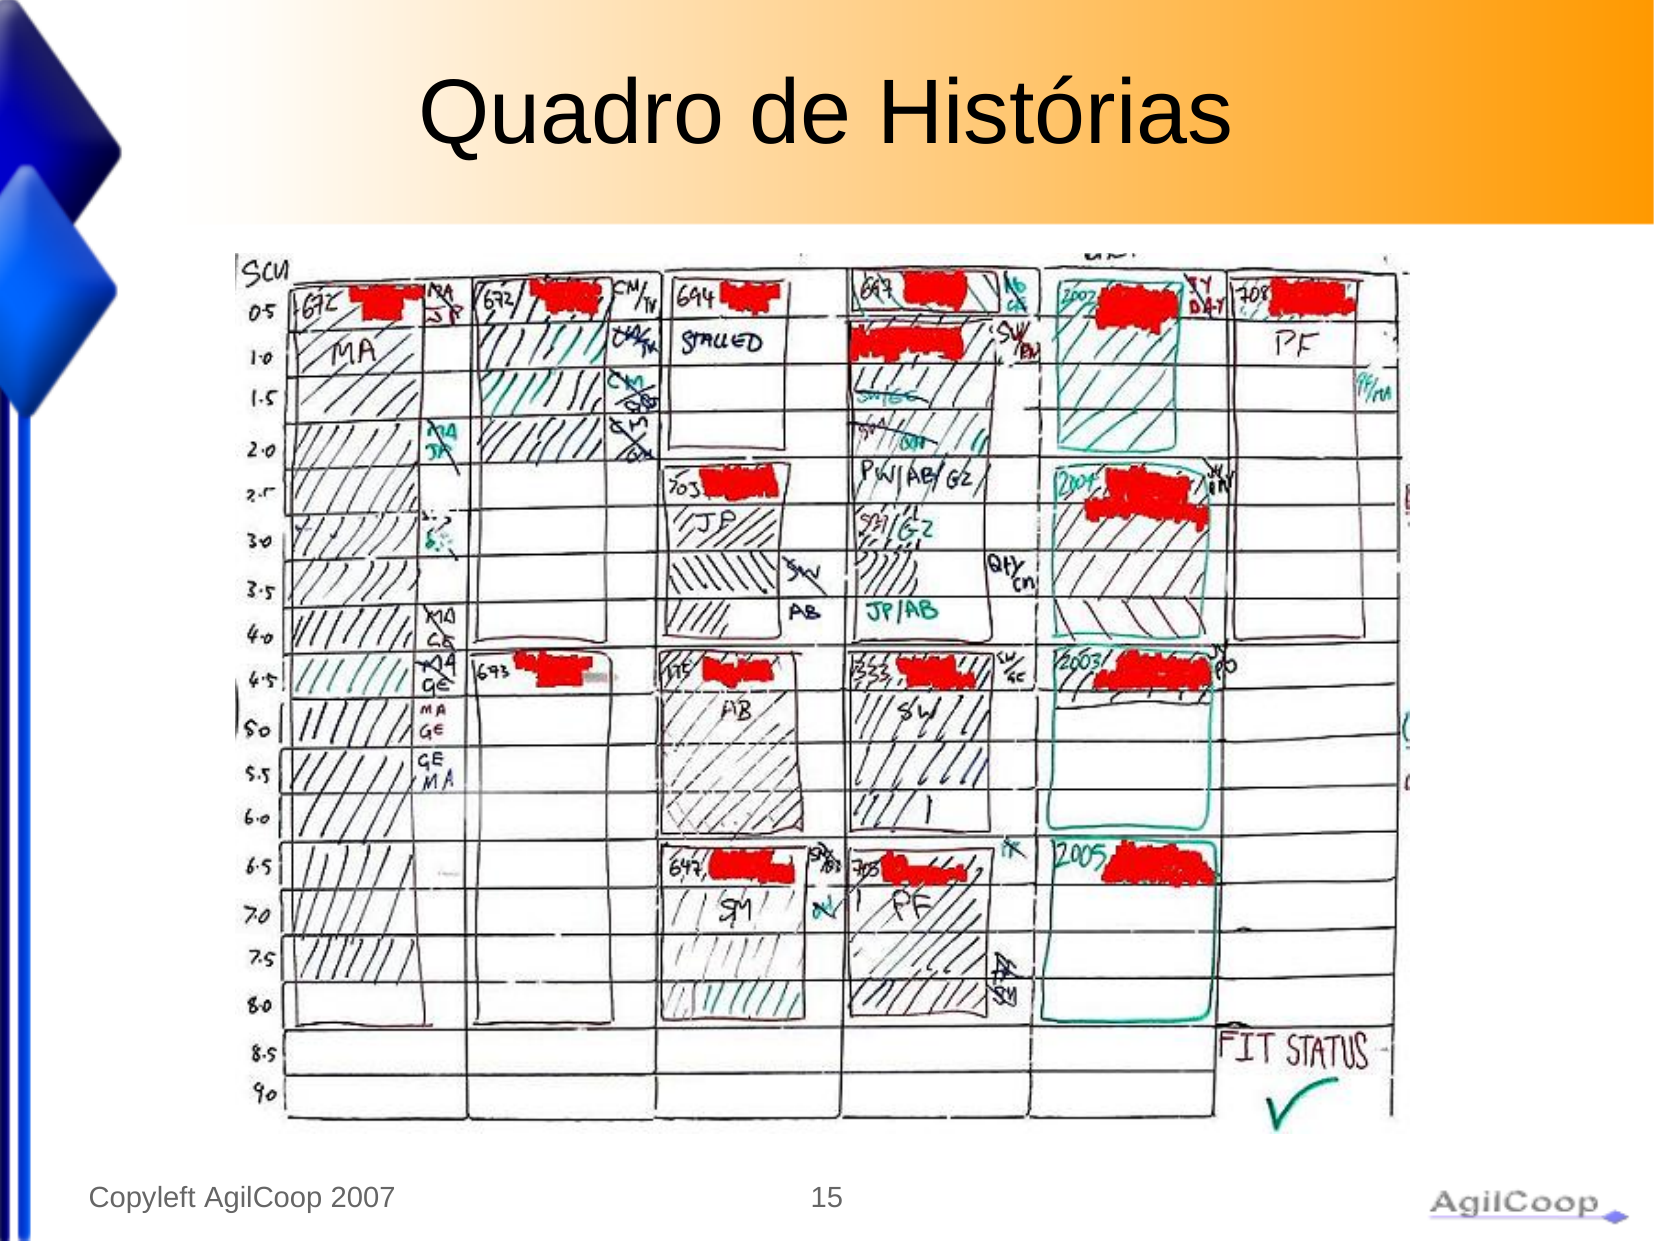

# Quadro de Histórias
Copyleft AgilCoop 2007
15